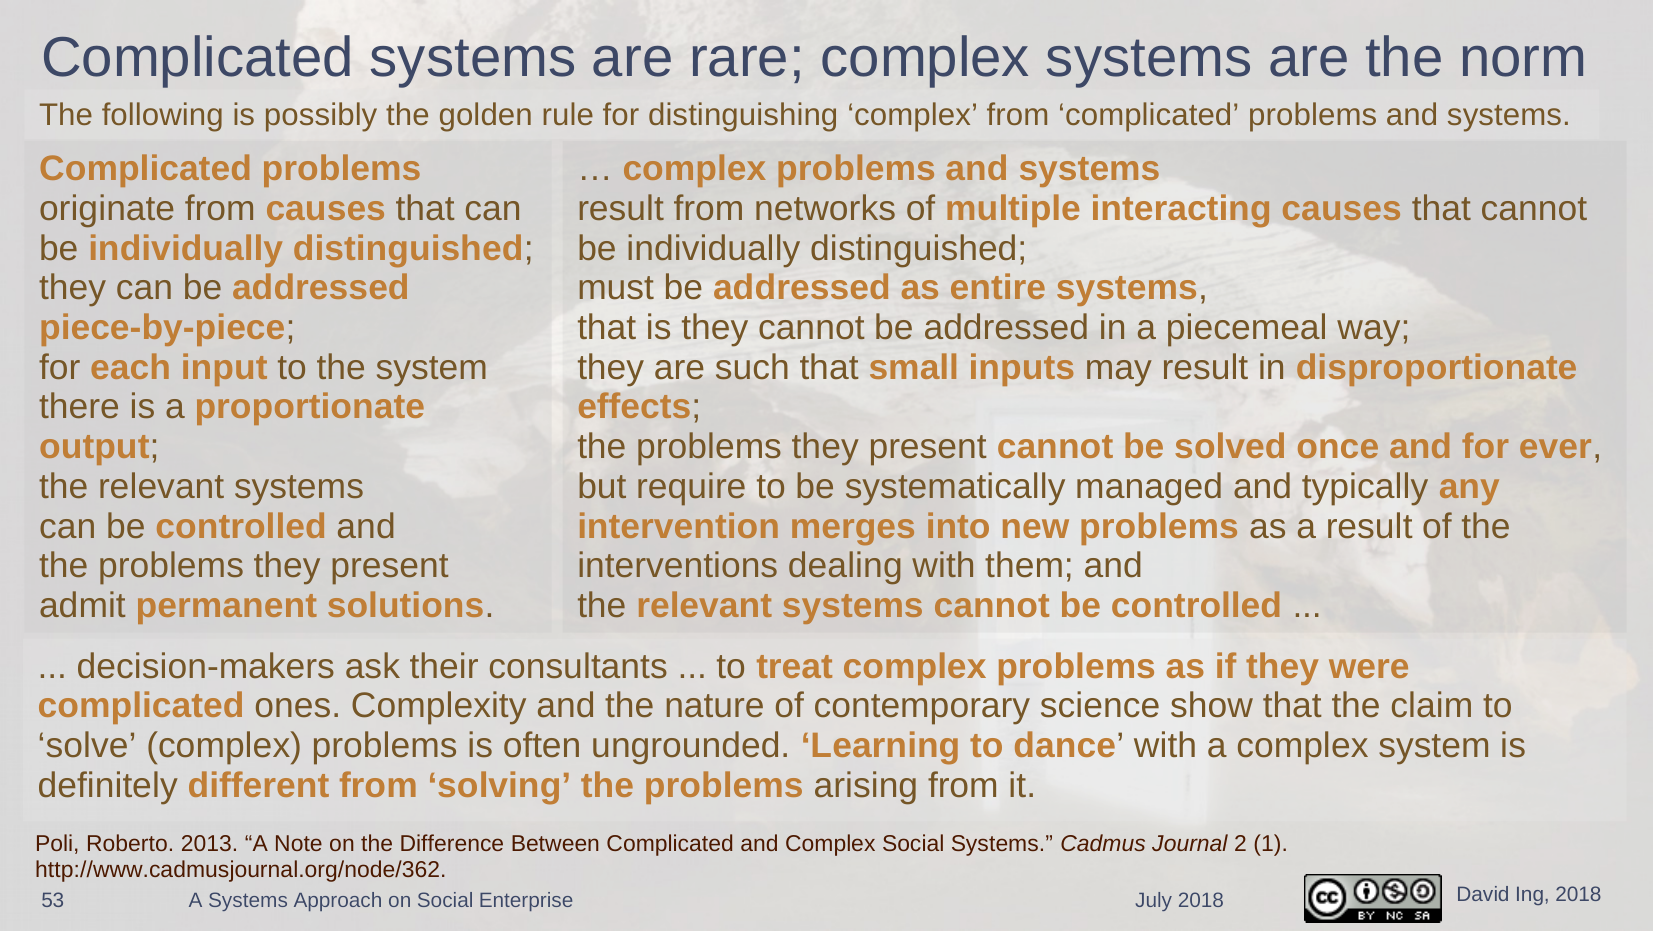

# Complicated systems are rare; complex systems are the norm
The following is possibly the golden rule for distinguishing ‘complex’ from ‘complicated’ problems and systems.
Complicated problems
originate from causes that can be individually distinguished;
they can be ad­dress­­ed
piece-by-piece;
for each input to the system
there is a proportionate output;
the relevant systems
can be controlled and
the problems they present
admit permanent solutions.
… complex problems and systems
result from networks of multiple interacting causes that cannot be individually distinguished;
must be addressed as entire systems,
that is they cannot be addressed in a piecemeal way;
they are such that small inputs may result in disproportionate effects;
the problems they present cannot be solved once and for ever, but require to be systematically managed and typically any intervention merges into new problems as a result of the interventions dealing with them; and
the relevant systems cannot be controlled ...
... decision-makers ask their consultants ... to treat complex problems as if they were complicated ones. Complexity and the nature of contemporary science show that the claim to ‘solve’ (complex) problems is often ungrounded. ‘Learning to dance’ with a complex system is definitely different from ‘solving’ the problems arising from it.
Poli, Roberto. 2013. “A Note on the Difference Between Complicated and Complex Social Systems.” Cadmus Journal 2 (1). http://www.cadmusjournal.org/node/362.
A Systems Approach on Social Enterprise
July 2018